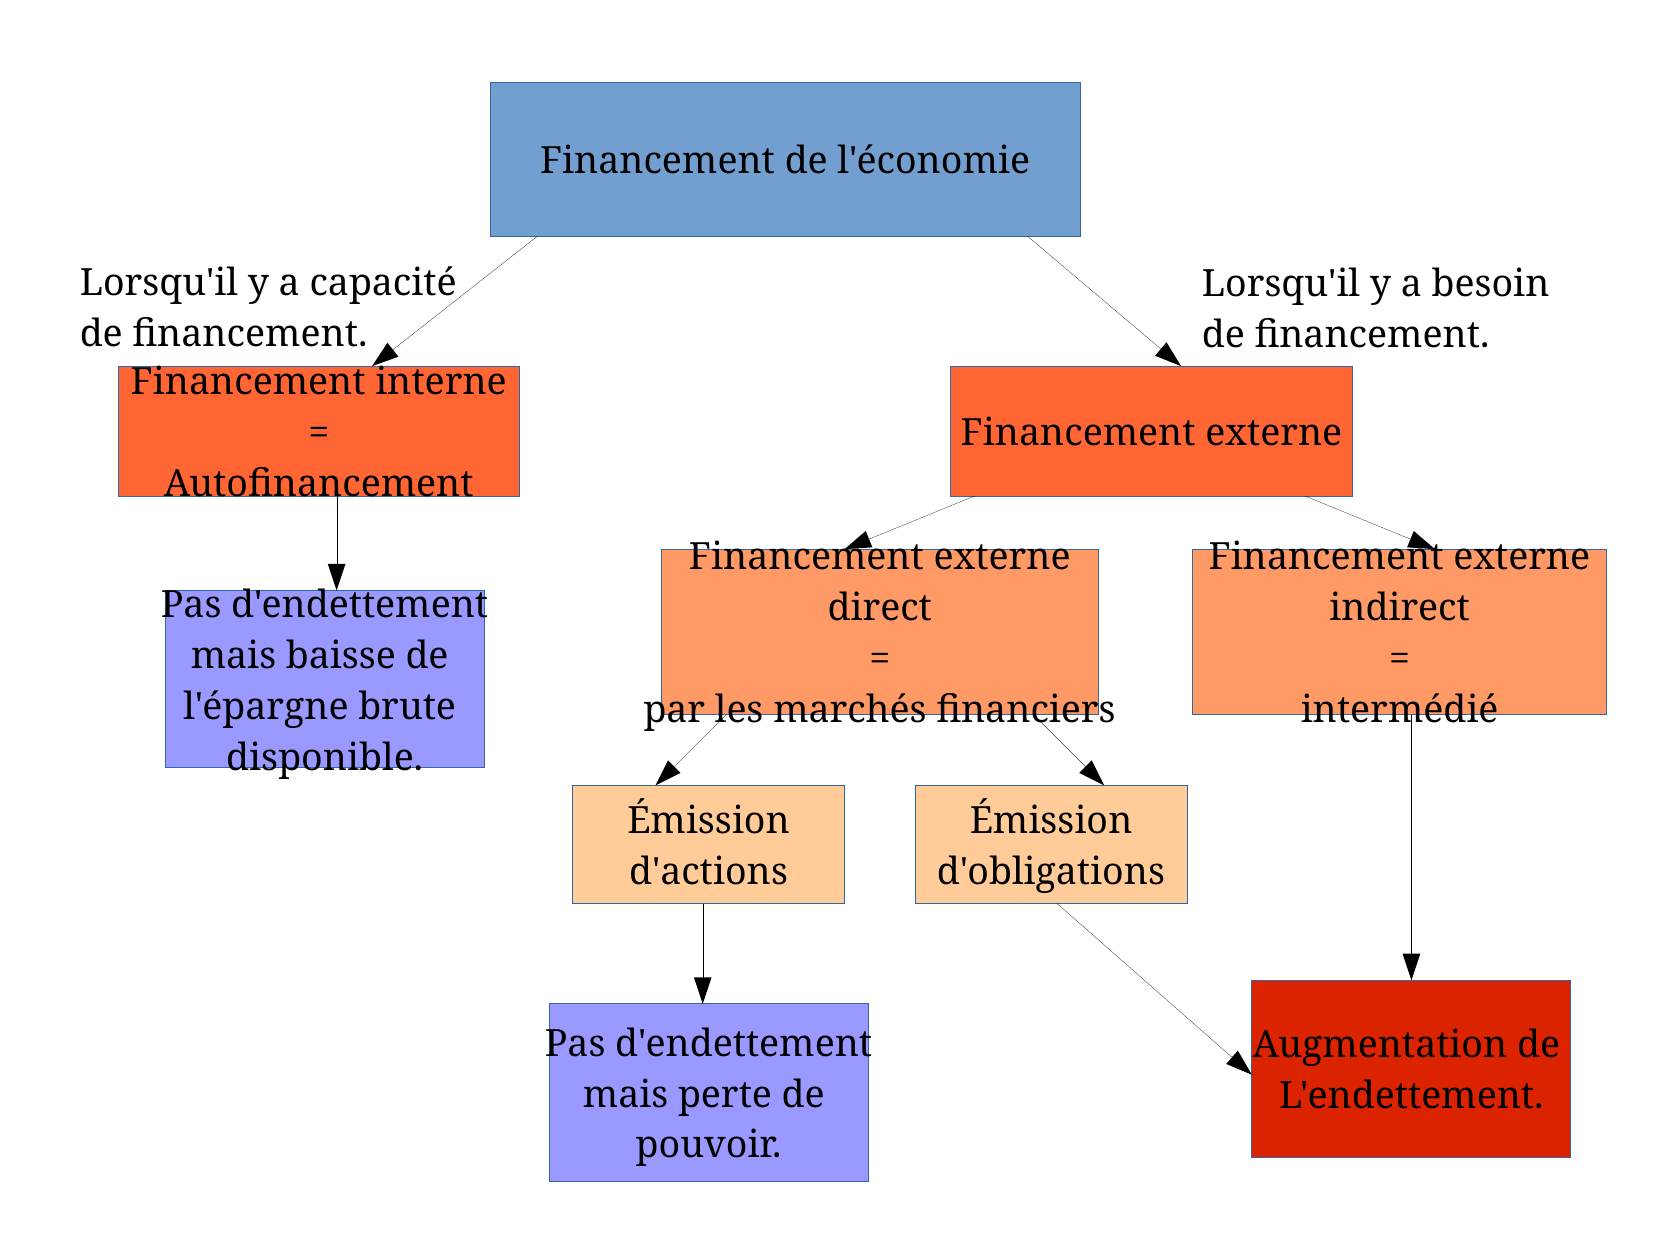

Financement de l'économie
Lorsqu'il y a capacité
de financement.
Lorsqu'il y a besoin
de financement.
Financement interne
=
Autofinancement
Financement externe
Financement externe
direct
=
par les marchés financiers
Financement externe
indirect
=
intermédié
Pas d'endettement
mais baisse de
l'épargne brute
disponible.
Émission
d'actions
Émission
d'obligations
Augmentation de
L'endettement.
Pas d'endettement
mais perte de
pouvoir.